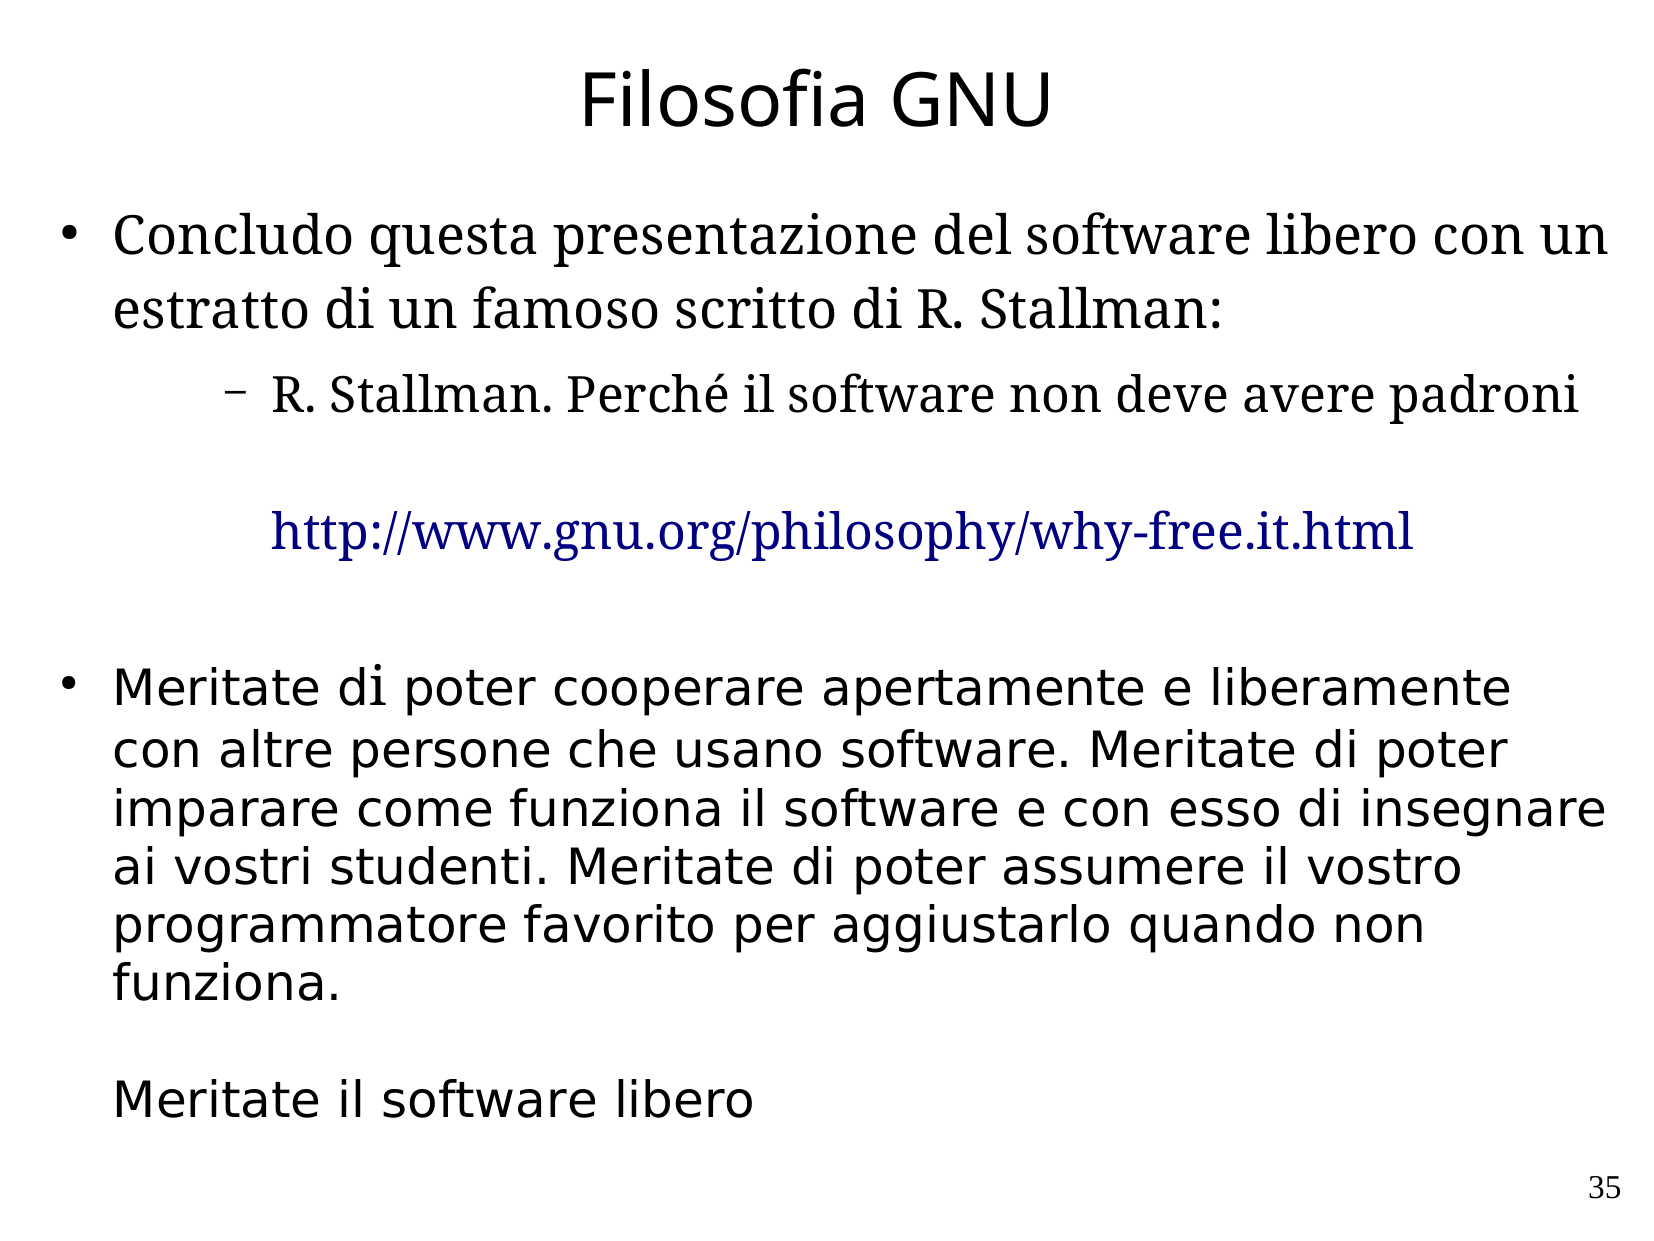

# Filosofia GNU
Concludo questa presentazione del software libero con un estratto di un famoso scritto di R. Stallman:
R. Stallman. Perché il software non deve avere padroni
http://www.gnu.org/philosophy/why-free.it.html
Meritate di poter cooperare apertamente e liberamente con altre persone che usano software. Meritate di poter imparare come funziona il software e con esso di insegnare ai vostri studenti. Meritate di poter assumere il vostro programmatore favorito per aggiustarlo quando non funziona.
Meritate il software libero